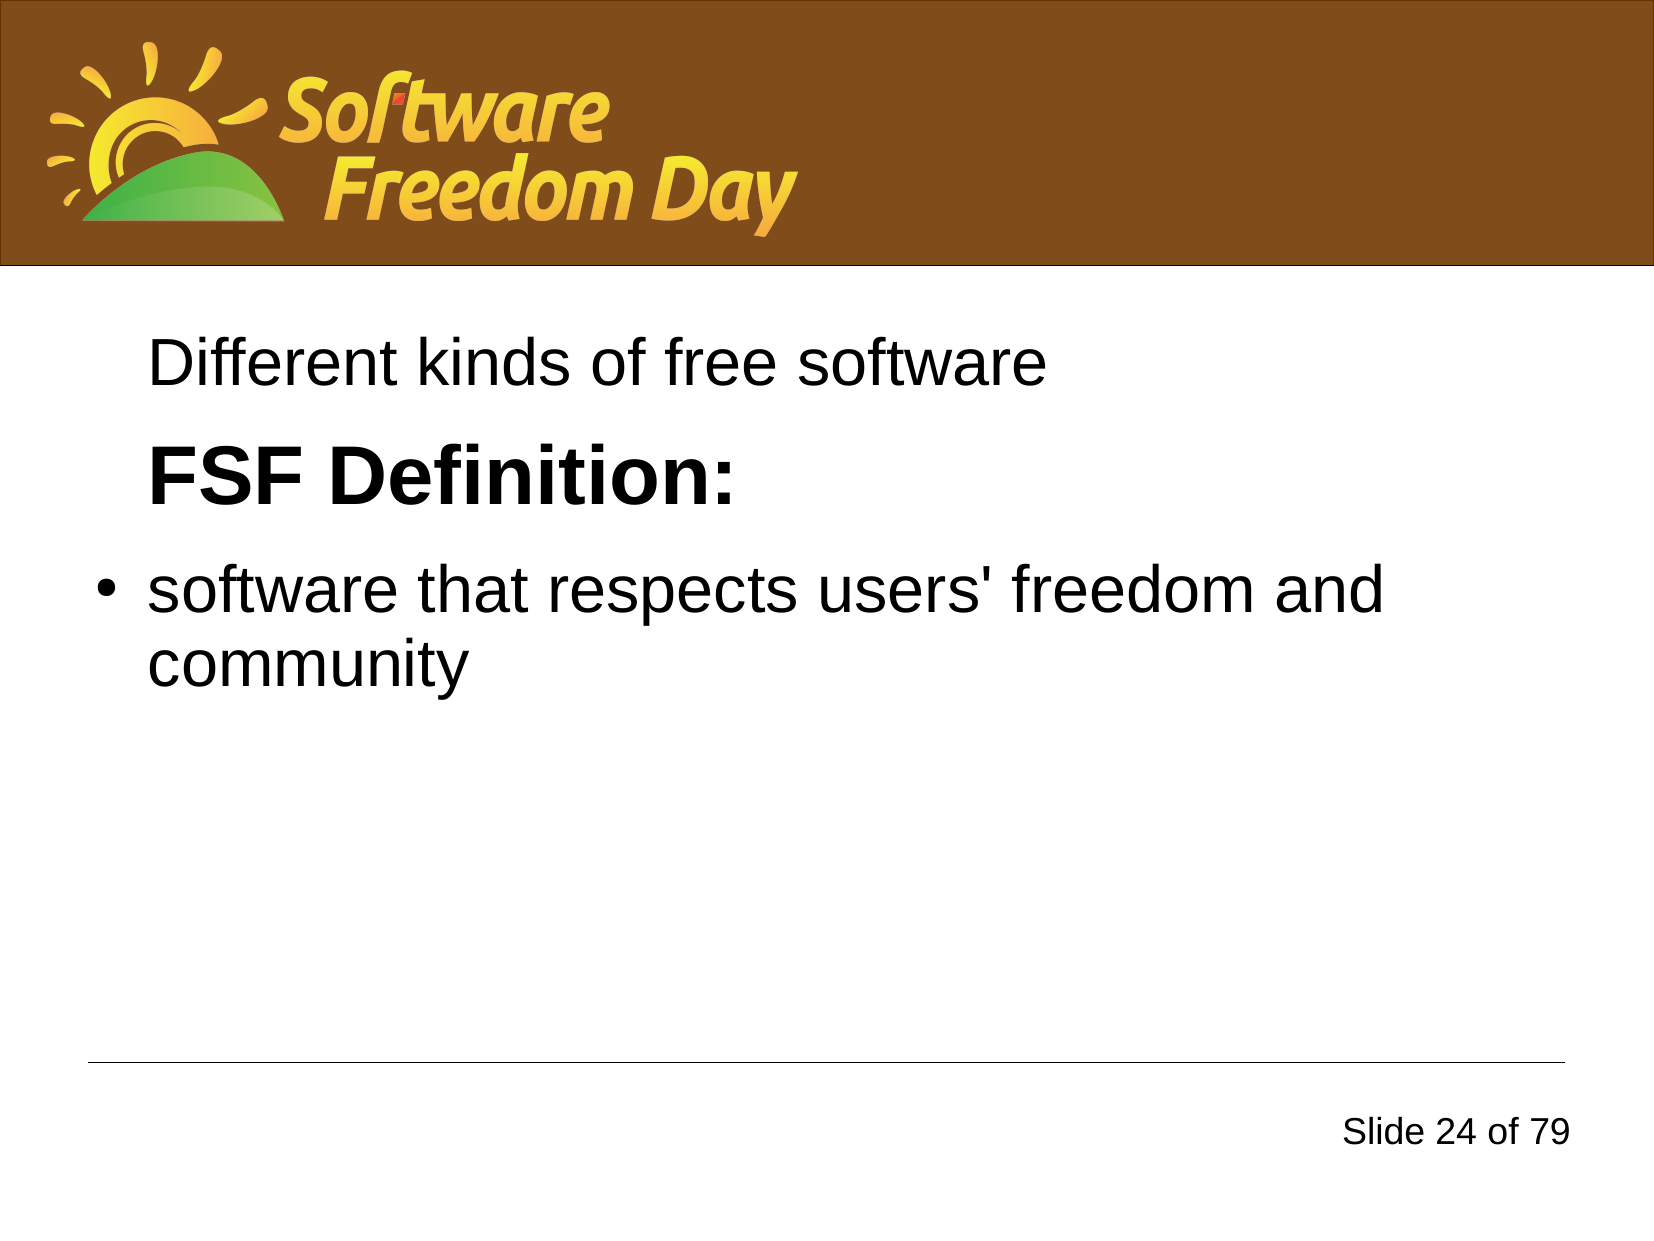

#
Different kinds of free software
FSF Definition:
software that respects users' freedom and community
24